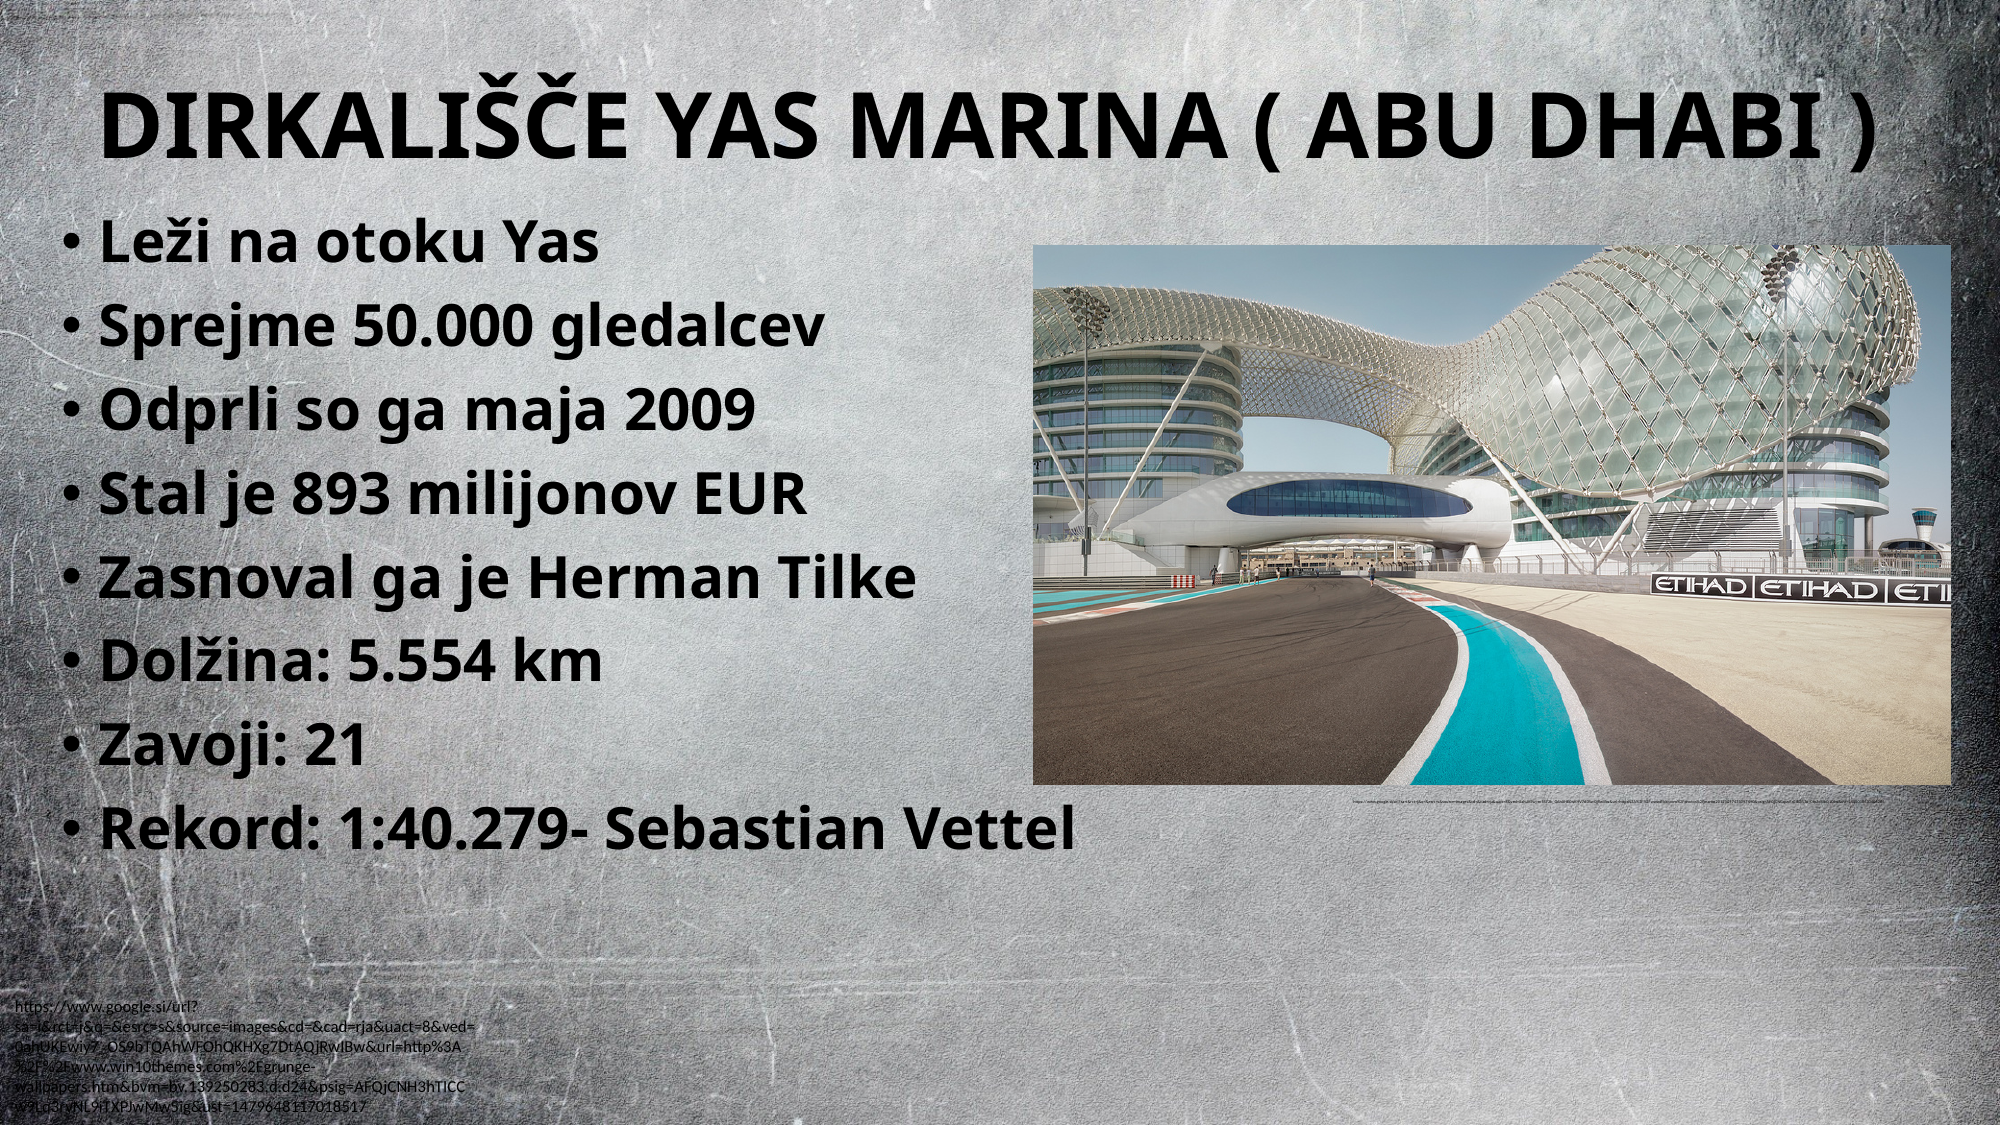

DIRKALIŠČE YAS MARINA ( ABU DHABI )
# Leži na otoku Yas
Sprejme 50.000 gledalcev
Odprli so ga maja 2009
Stal je 893 milijonov EUR
Zasnoval ga je Herman Tilke
Dolžina: 5.554 km
Zavoji: 21
Rekord: 1:40.279- Sebastian Vettel
https://www.google.si/url?sa=i&rct=j&q=&esrc=s&source=images&cd=&cad=rja&uact=8&ved=0ahUKEwj-m5S72b_QAhXHECwKHV7dDSwQjRwIBw&url=https%3A%2F%2Fwww.flickr.com%2Fphotos%2Fmartin2012%2F7431097490&psig=AFQjCNGquyRrCJB2iSTu_CtpZo8IbQ1OJw&ust=1480018633605206
https://www.google.si/url?sa=i&rct=j&q=&esrc=s&source=images&cd=&cad=rja&uact=8&ved=0ahUKEwiy7_OS9bTQAhWFOhQKHXg7DtAQjRwIBw&url=http%3A%2F%2Fwww.win10themes.com%2Fgrunge-wallpapers.htm&bvm=bv.139250283,d.d24&psig=AFQjCNH3hTICCw9Lq3rvNL9iTXPJwMw5ig&ust=1479648117018517